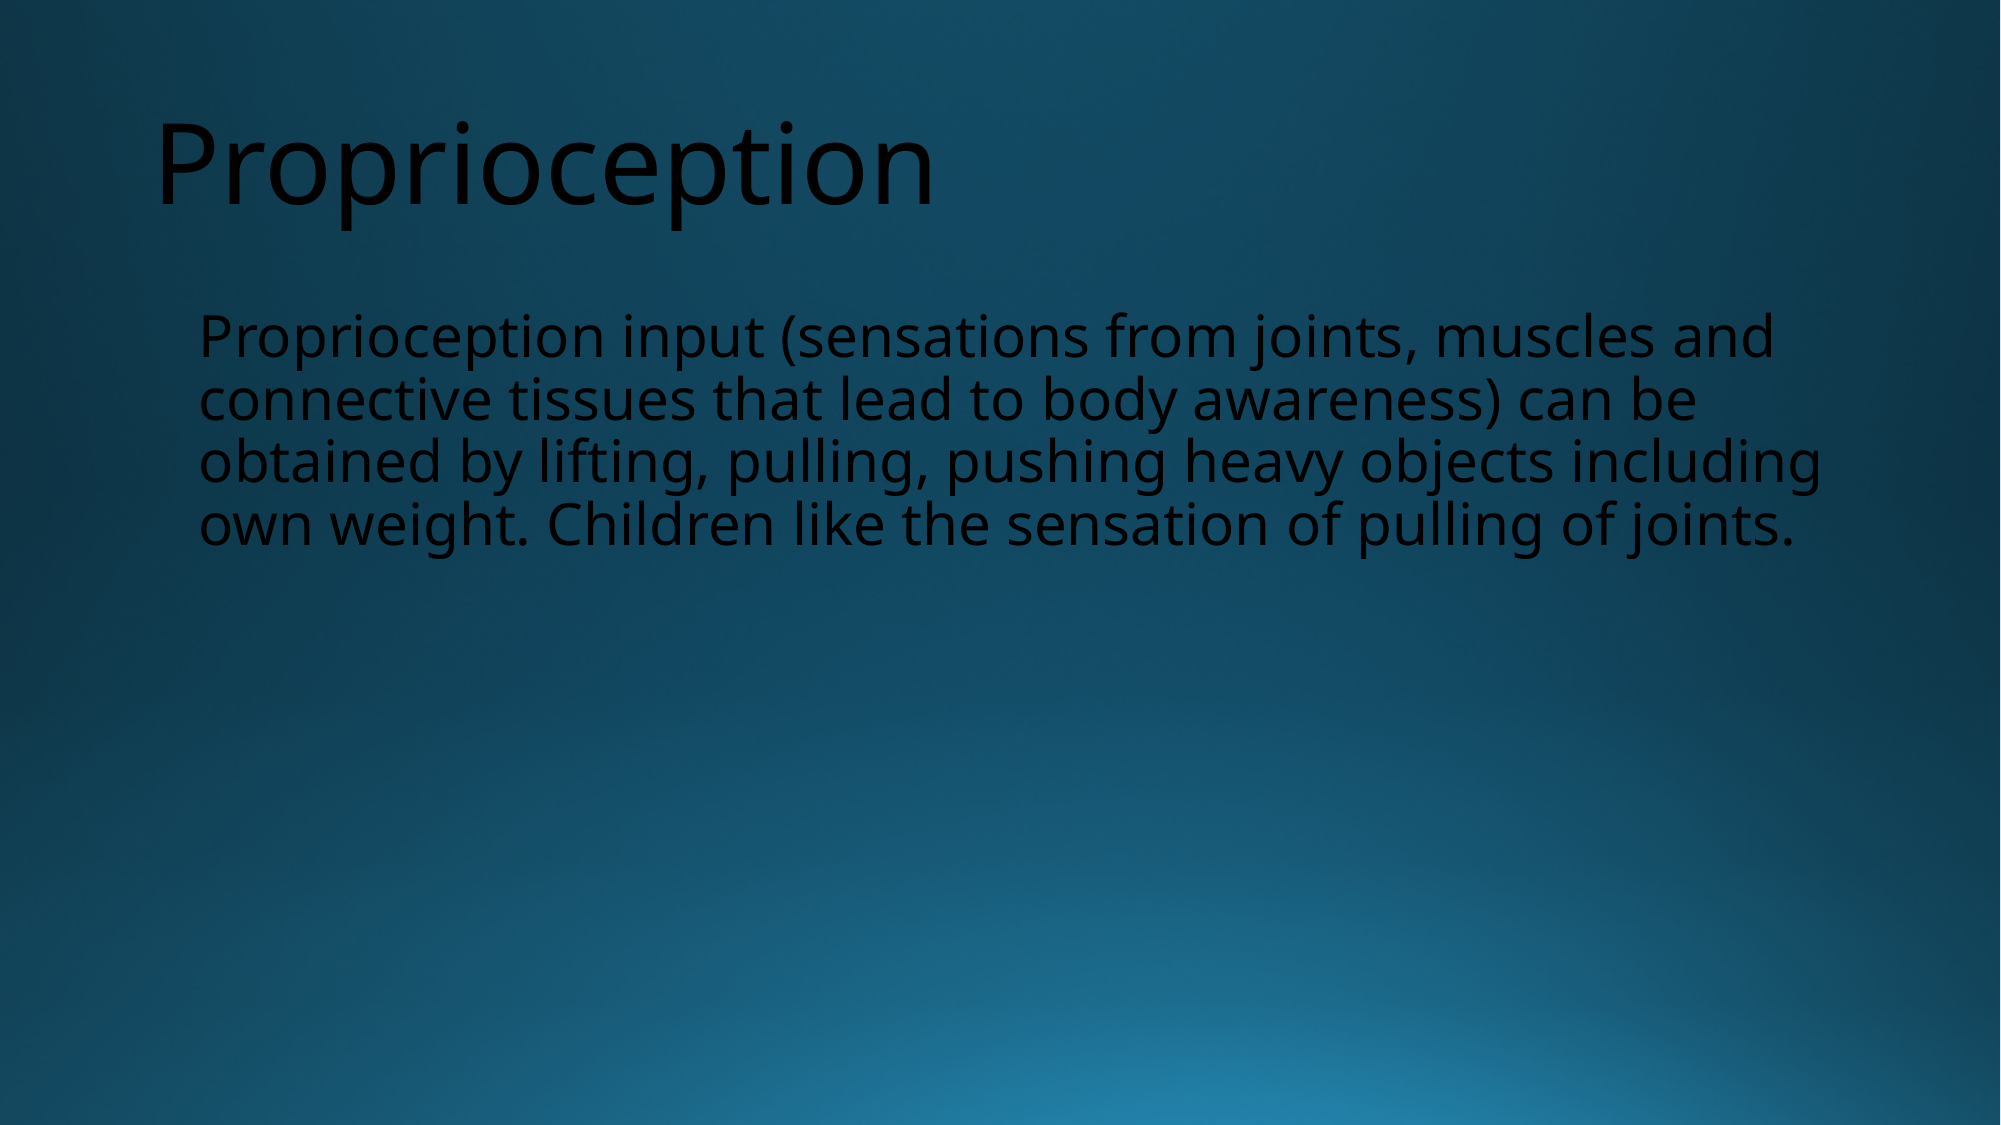

# Proprioception
Proprioception input (sensations from joints, muscles and connective tissues that lead to body awareness) can be obtained by lifting, pulling, pushing heavy objects including own weight. Children like the sensation of pulling of joints.